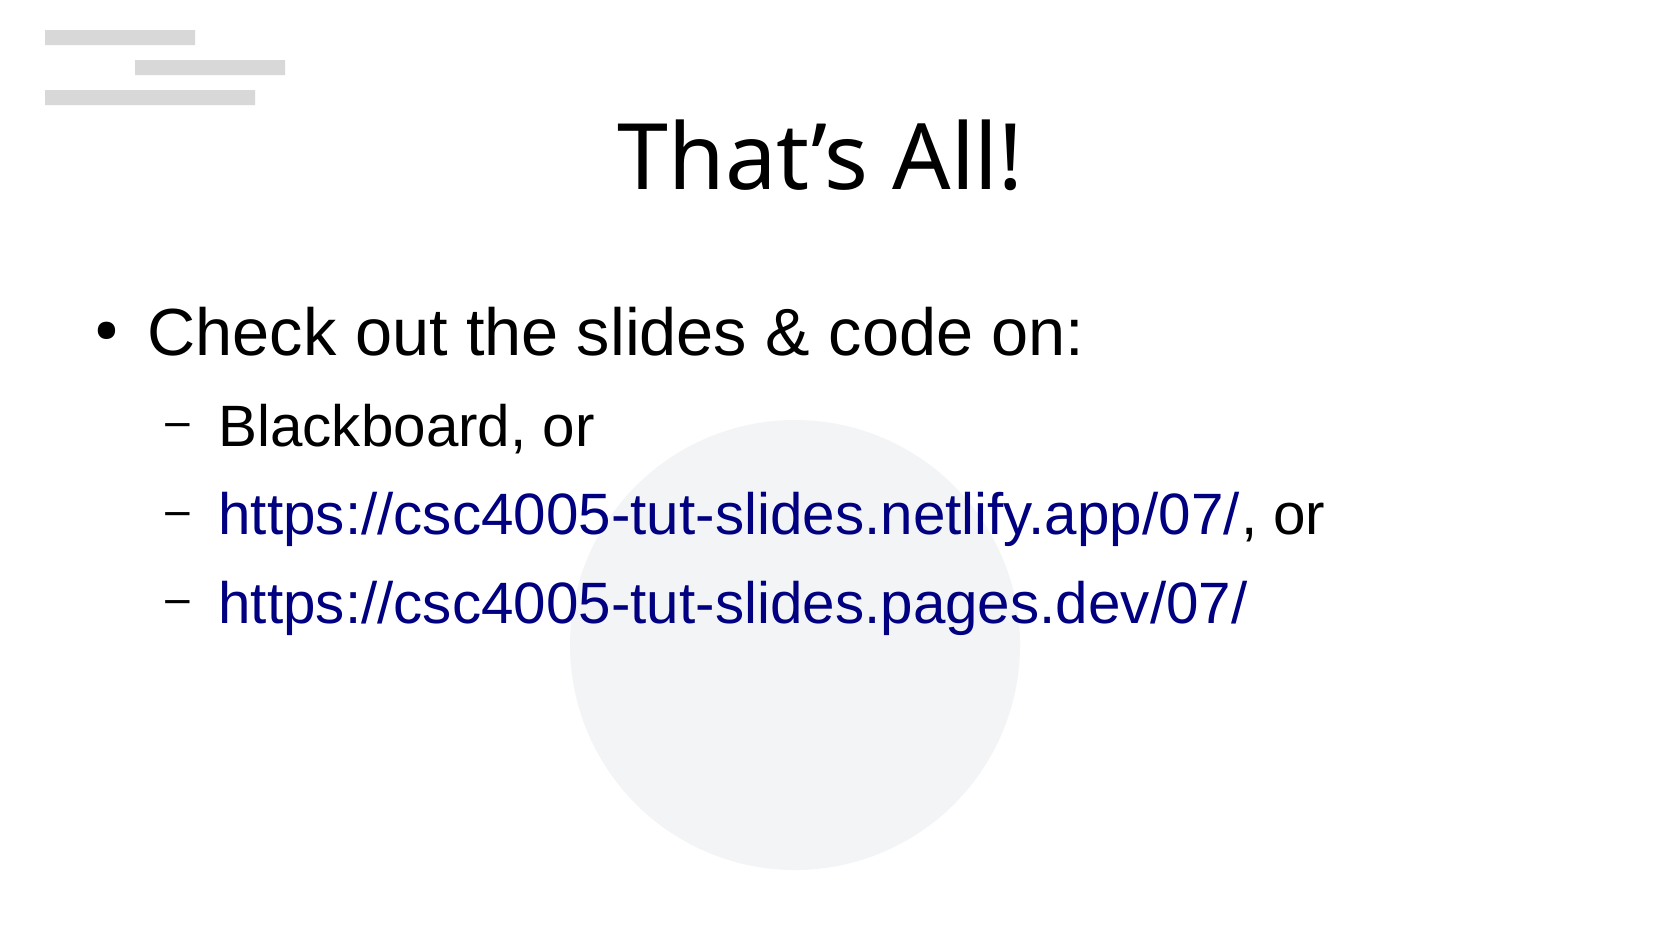

# That’s All!
Check out the slides & code on:
Blackboard, or
https://csc4005-tut-slides.netlify.app/07/, or
https://csc4005-tut-slides.pages.dev/07/